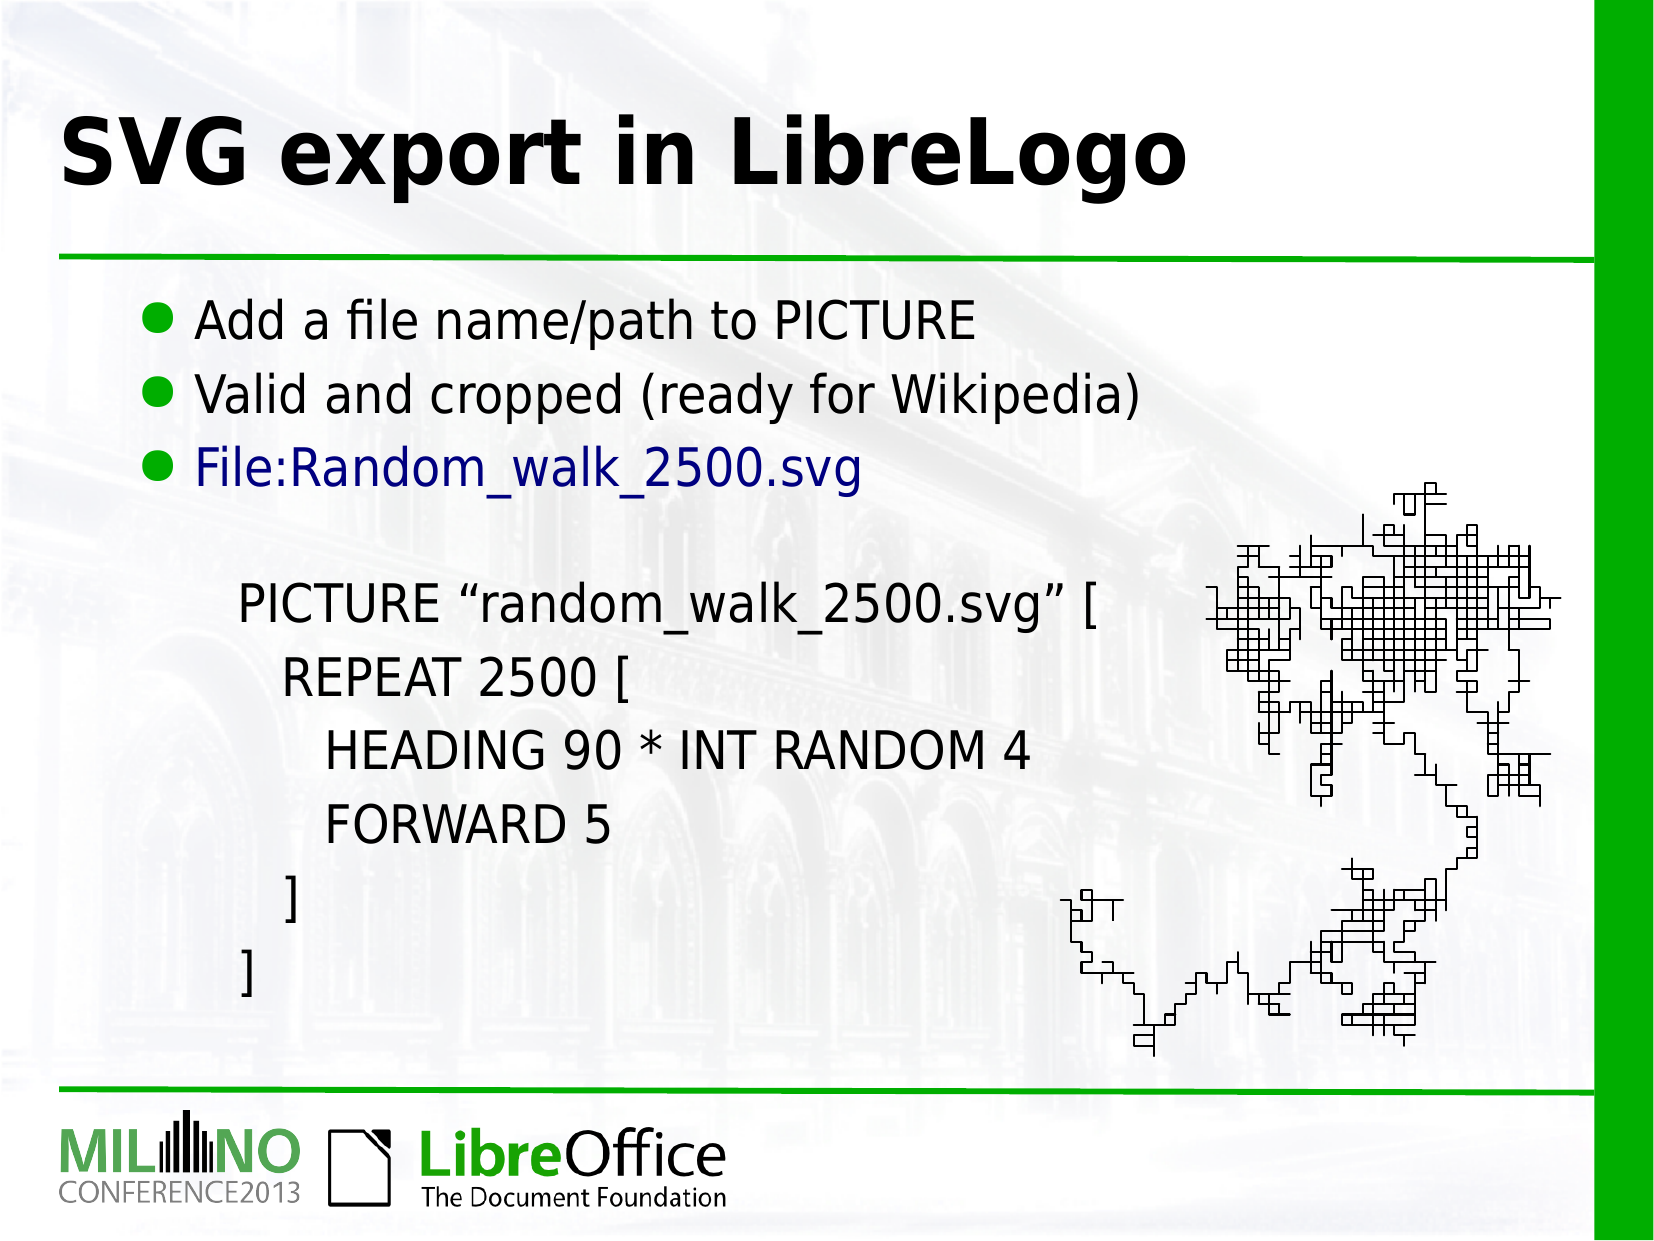

# SVG export in LibreLogo
Add a file name/path to PICTURE
Valid and cropped (ready for Wikipedia)
File:Random_walk_2500.svg
PICTURE “random_walk_2500.svg” [
REPEAT 2500 [
HEADING 90 * INT RANDOM 4
FORWARD 5
]
]